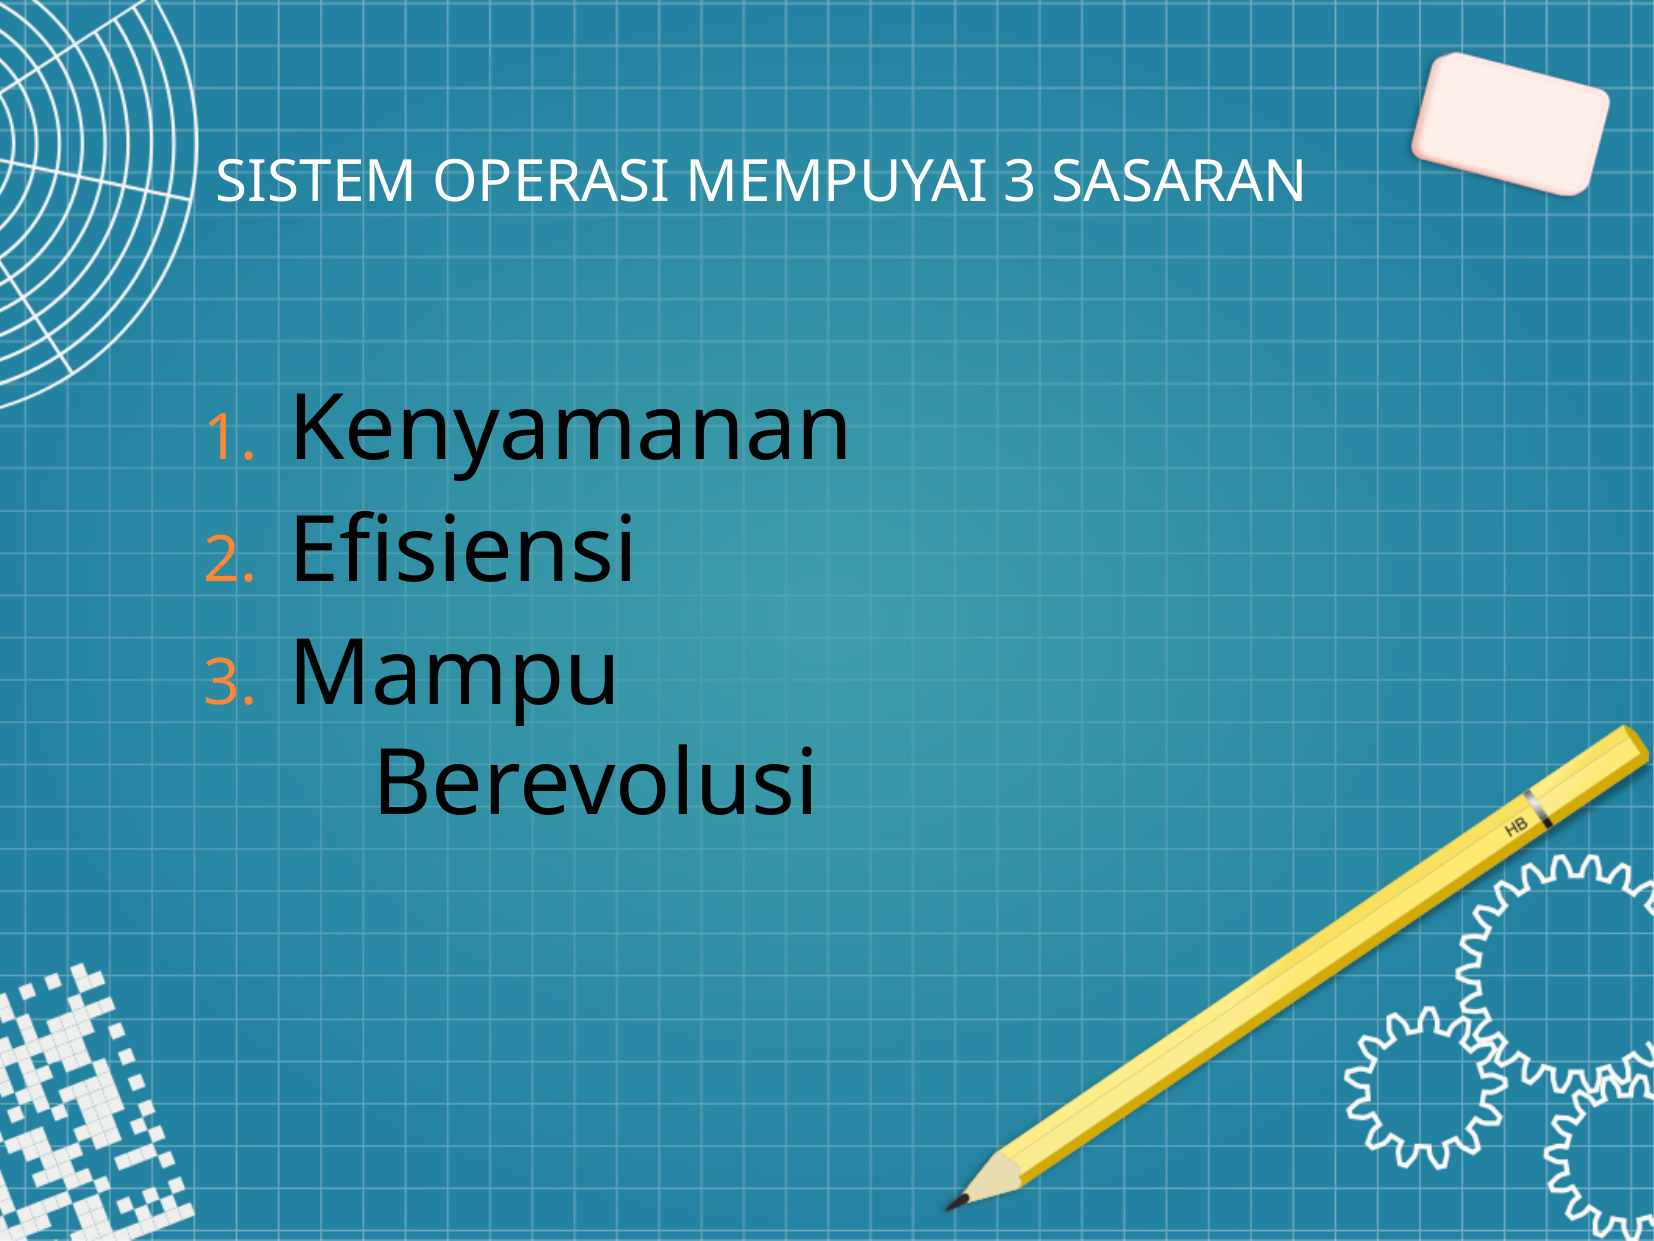

SISTEM OPERASI MEMPUYAI 3 SASARAN
Kenyamanan
Efisiensi
Mampu Berevolusi